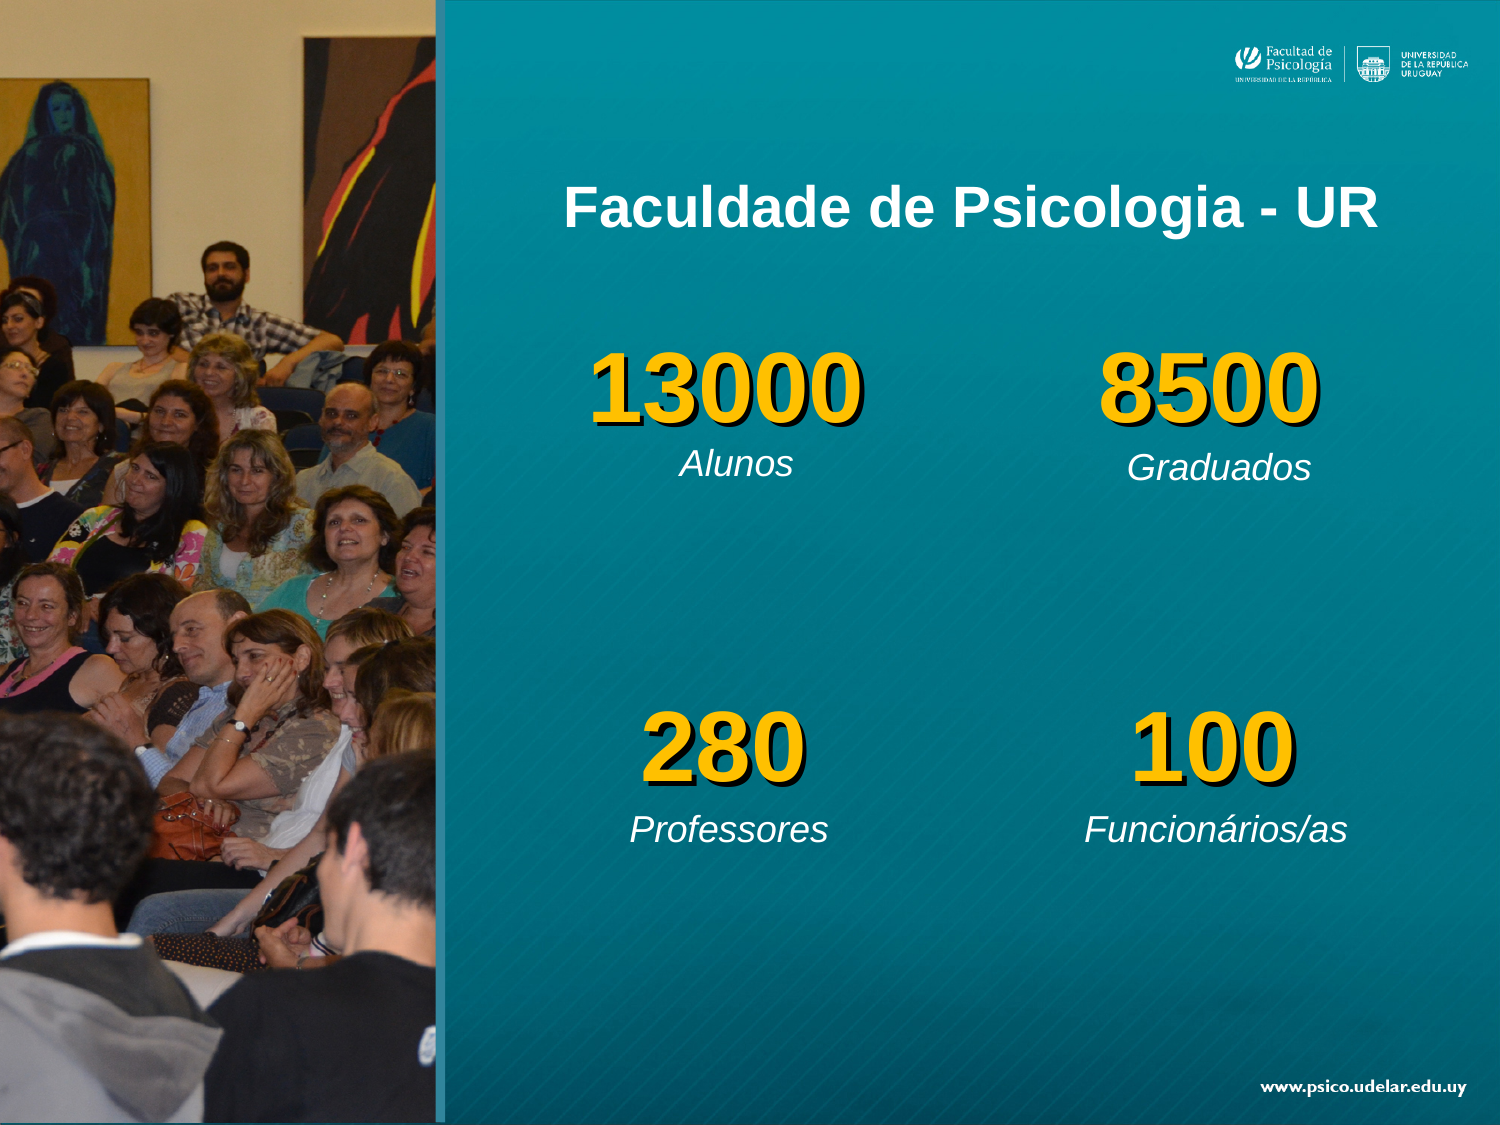

# Faculdade de Psicologia - UR
13000
8500
Alunos
Graduados
280
100
Professores
Funcionários/as